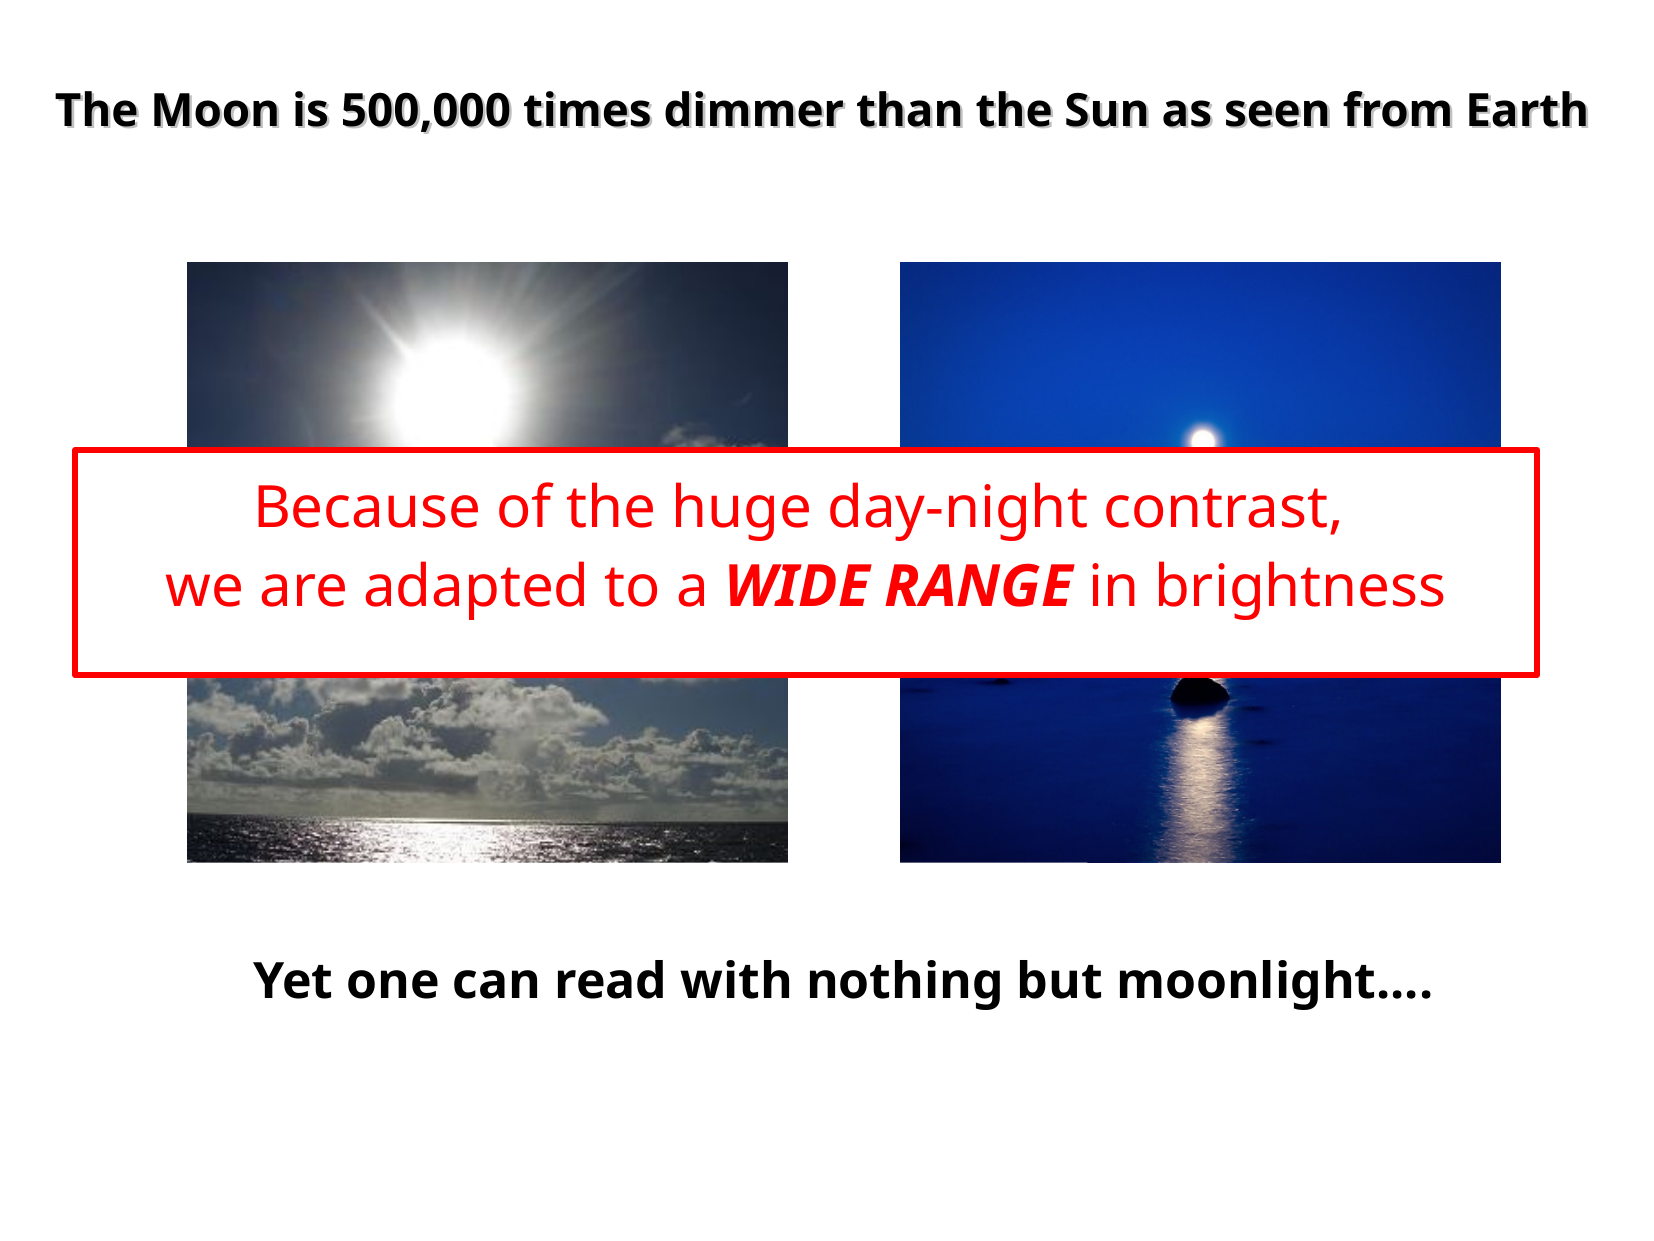

The Moon is 500,000 times dimmer than the Sun as seen from Earth
Because of the huge day-night contrast,
we are adapted to a WIDE RANGE in brightness
Yet one can read with nothing but moonlight....